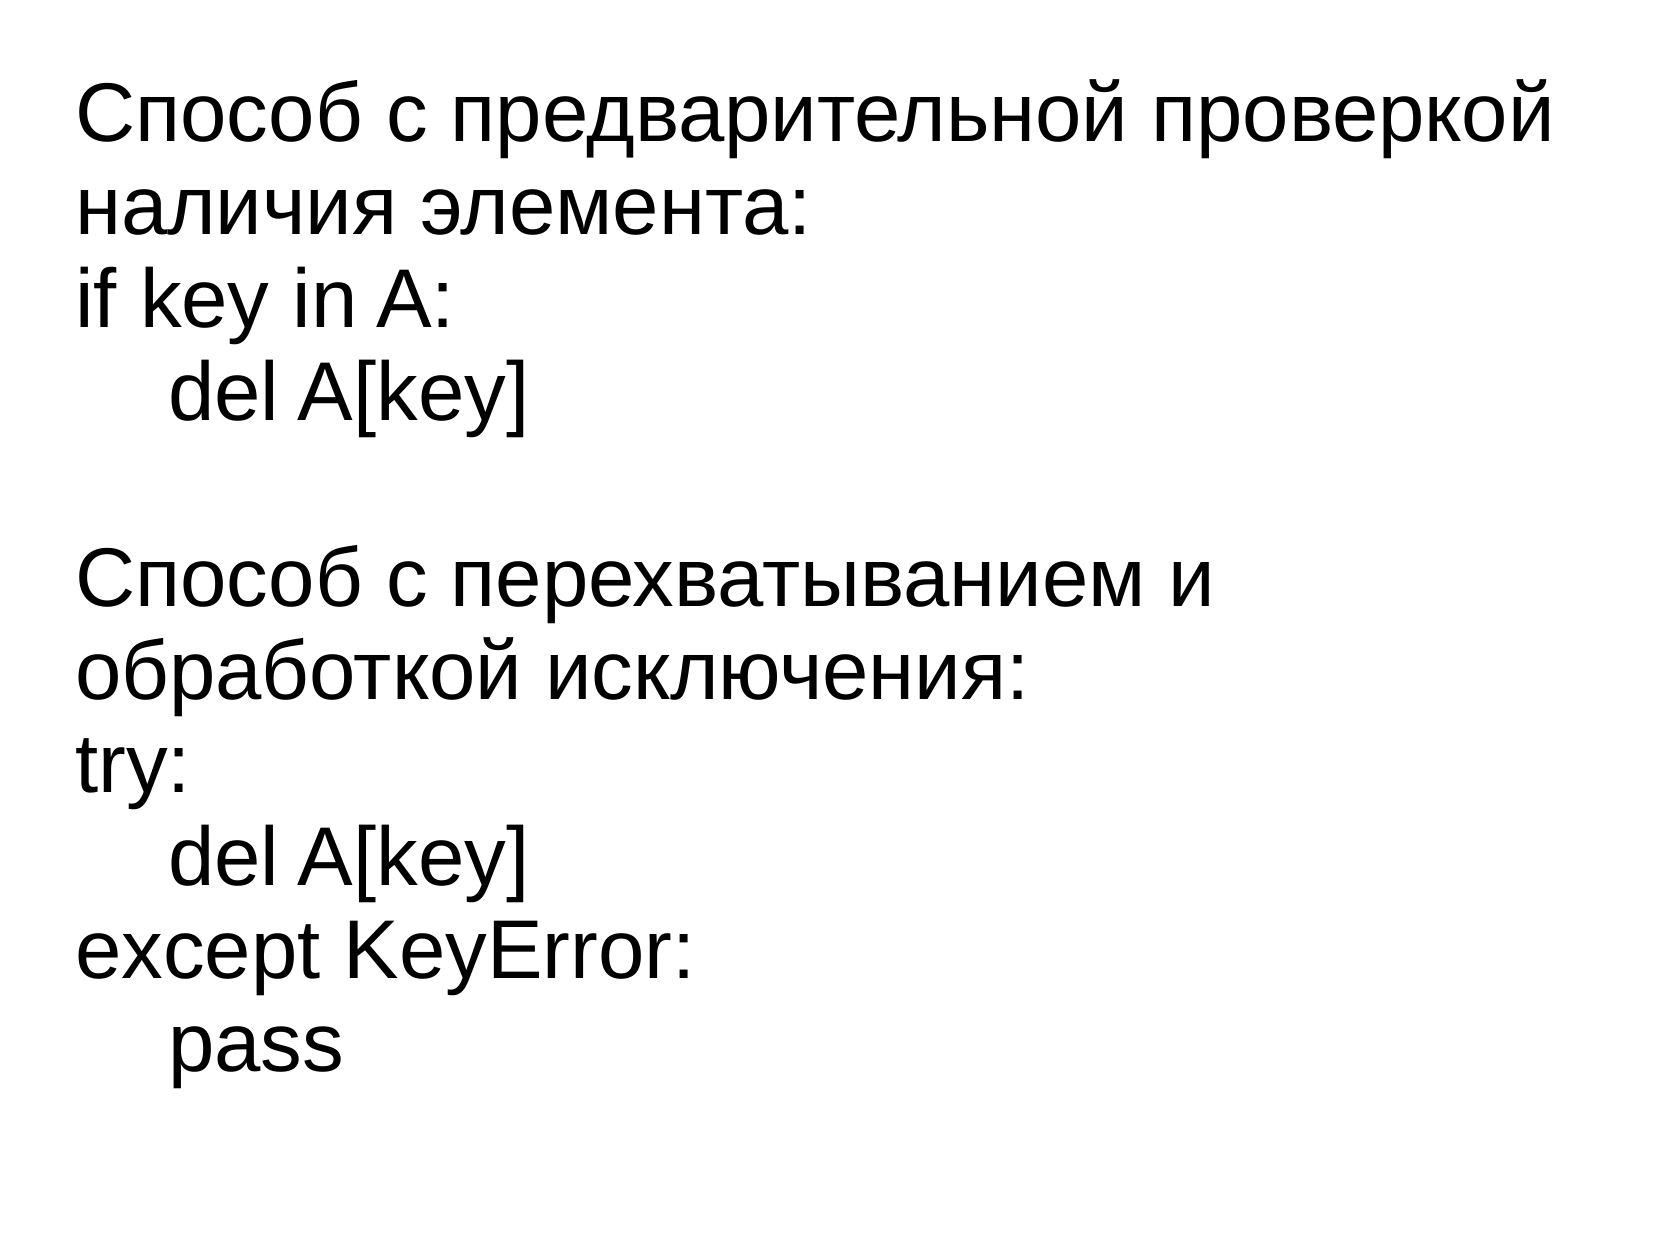

Способ с предварительной проверкой наличия элемента:
if key in A:
 del A[key]
Способ с перехватыванием и обработкой исключения:
try:
 del A[key]
except KeyError:
 pass